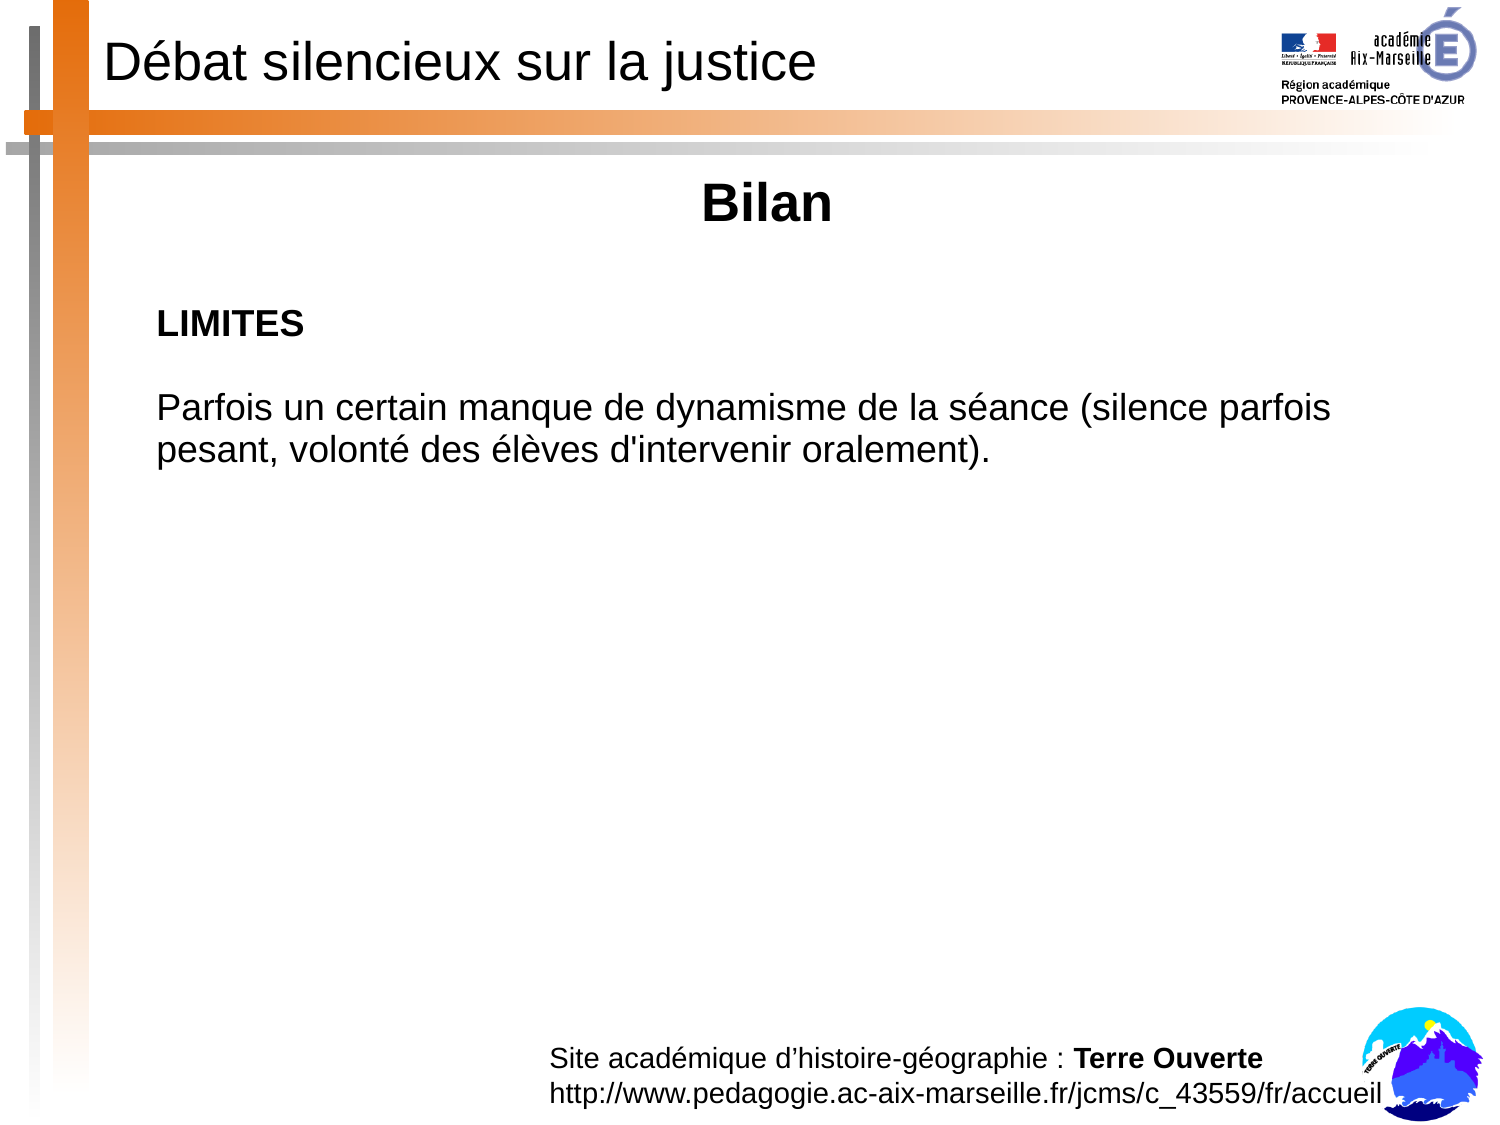

Débat silencieux sur la justice
Bilan
LIMITES
Parfois un certain manque de dynamisme de la séance (silence parfois pesant, volonté des élèves d'intervenir oralement).
Site académique d’histoire-géographie : Terre Ouverte
http://www.pedagogie.ac-aix-marseille.fr/jcms/c_43559/fr/accueil